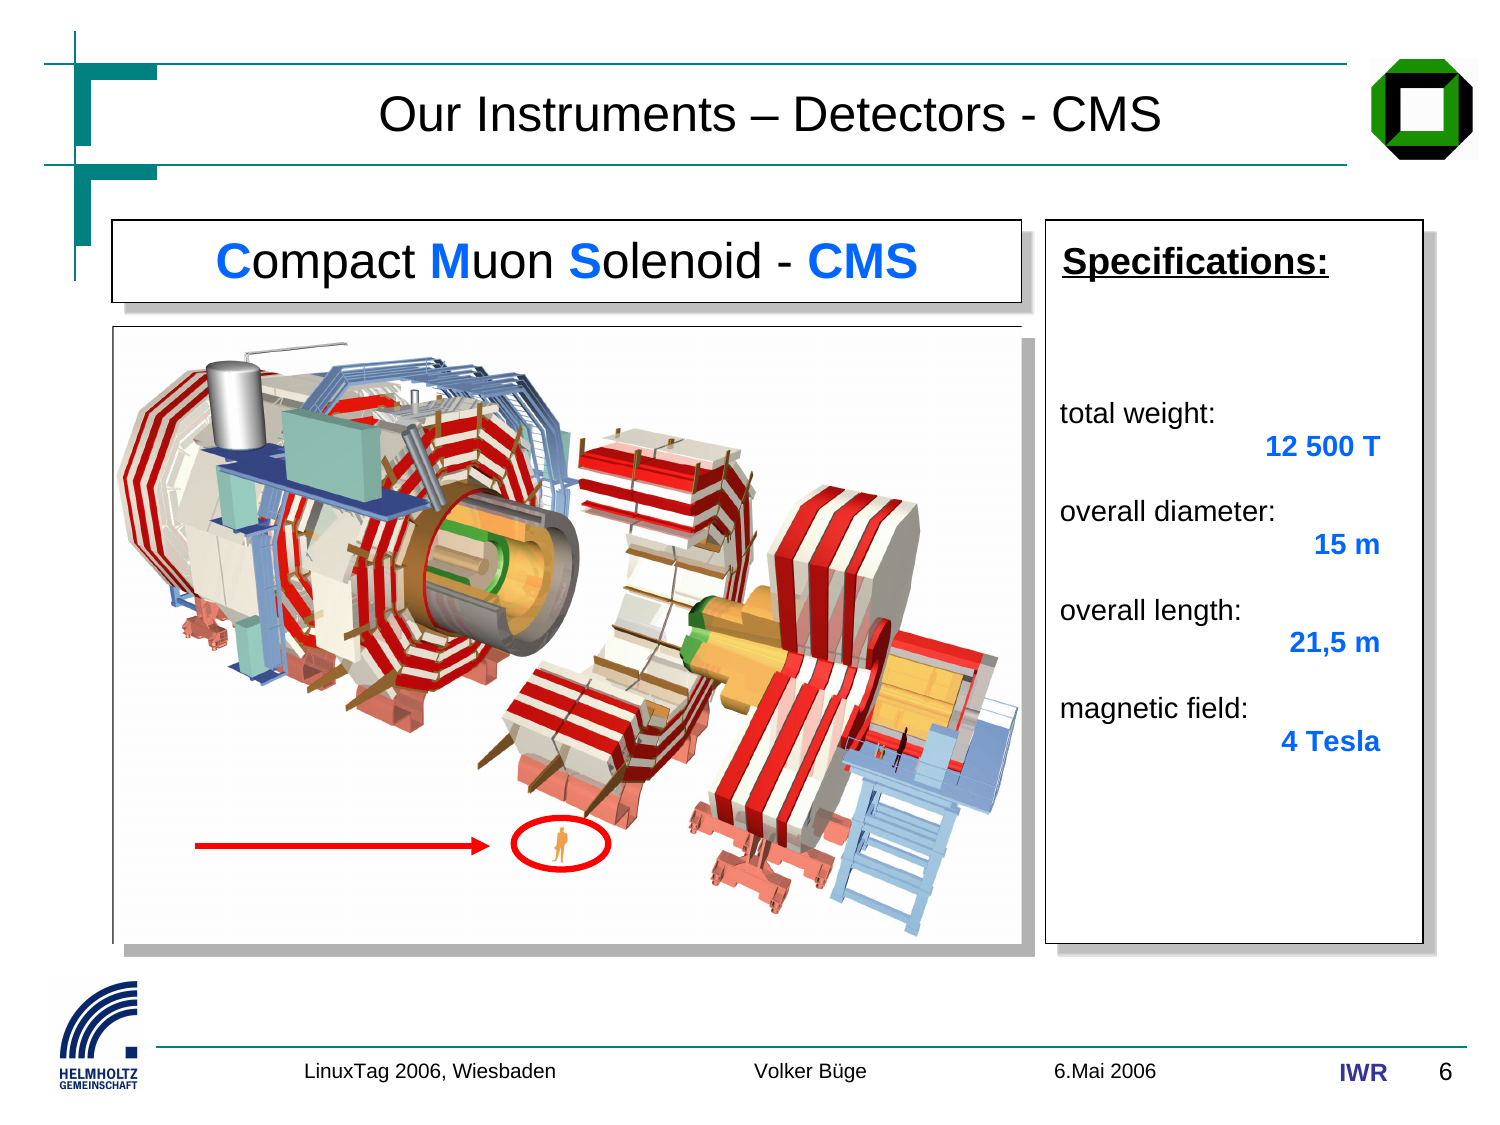

# Our Instruments – Detectors - CMS
Compact Muon Solenoid - CMS
Specifications:
total weight:
12 500 T
overall diameter:
15 m
overall length:
21,5 m
magnetic field:
4 Tesla
6